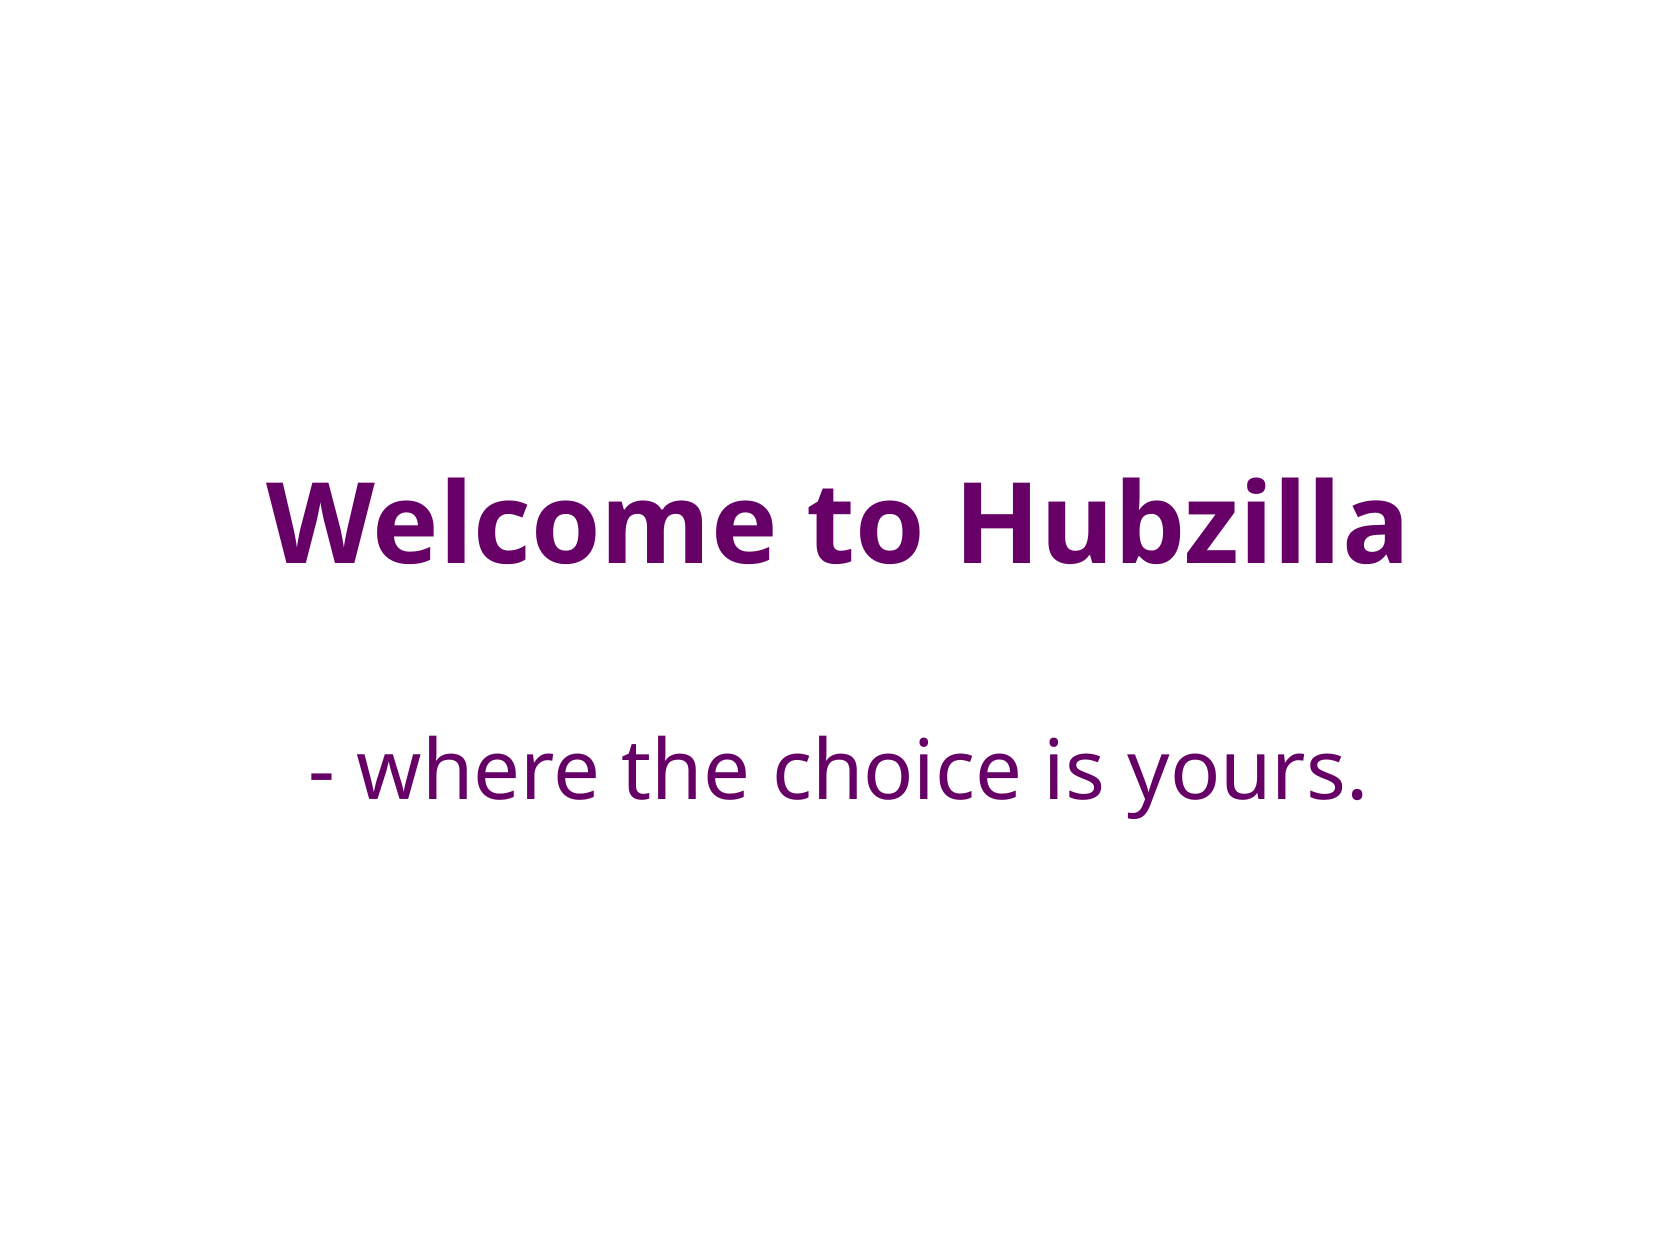

# Welcome to Hubzilla
- where the choice is yours.